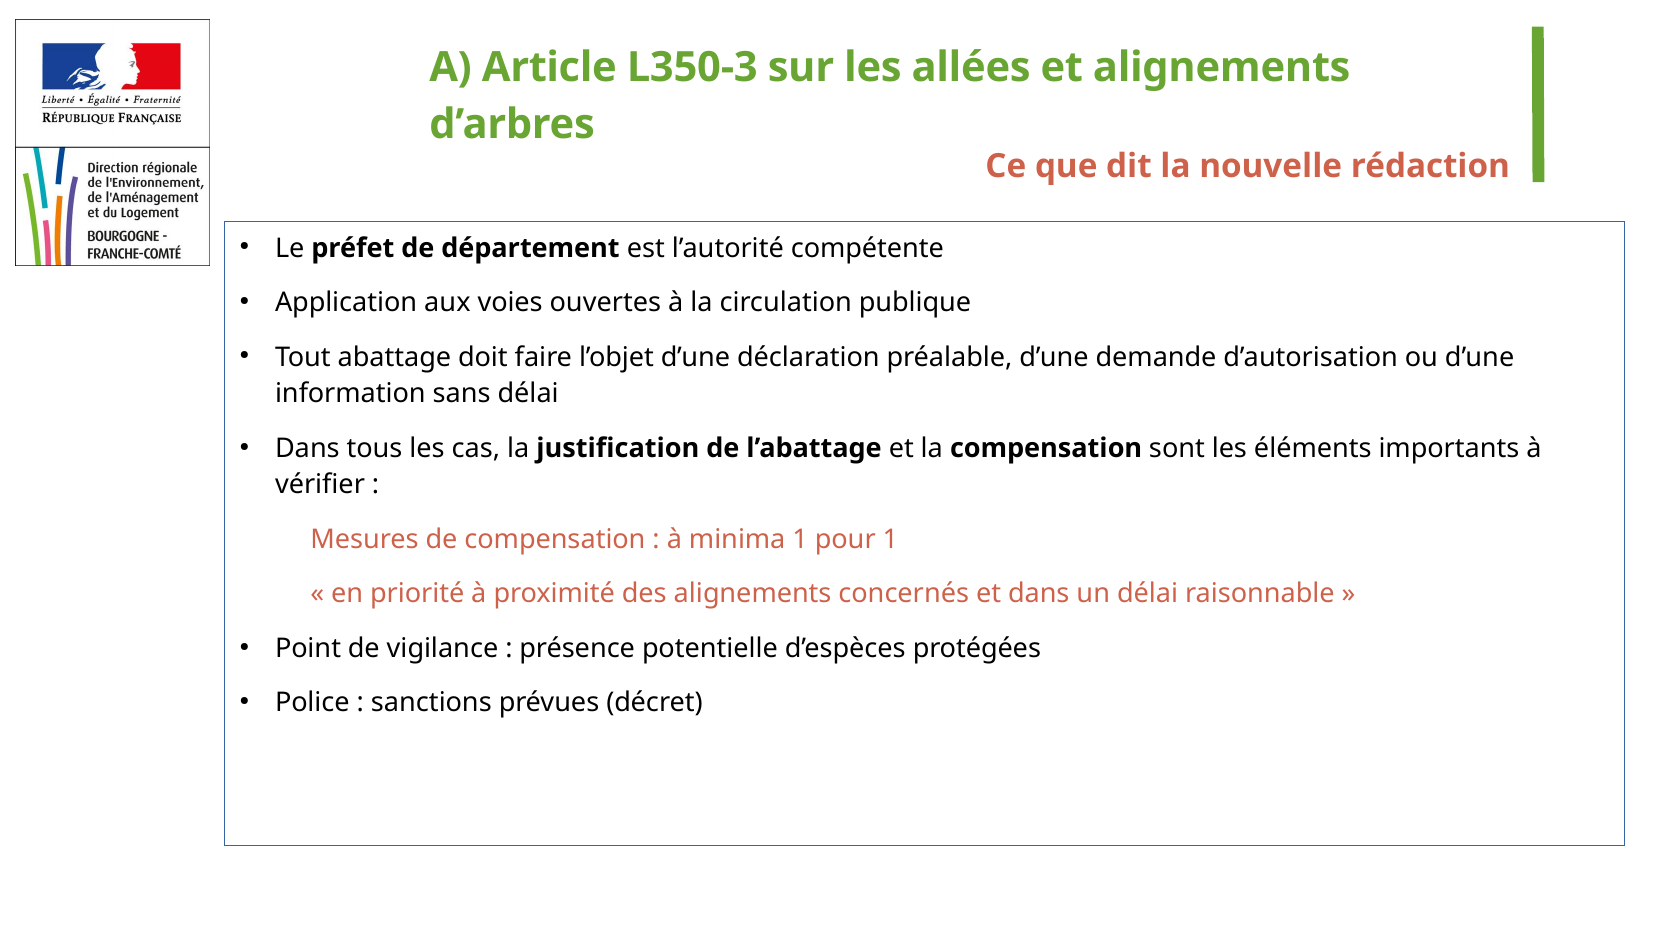

A) Article L350-3 sur les allées et alignements d’arbres
Ce que dit la nouvelle rédaction
Le préfet de département est l’autorité compétente
Application aux voies ouvertes à la circulation publique
Tout abattage doit faire l’objet d’une déclaration préalable, d’une demande d’autorisation ou d’une information sans délai
Dans tous les cas, la justification de l’abattage et la compensation sont les éléments importants à vérifier :
Mesures de compensation : à minima 1 pour 1
« en priorité à proximité des alignements concernés et dans un délai raisonnable »
Point de vigilance : présence potentielle d’espèces protégées
Police : sanctions prévues (décret)